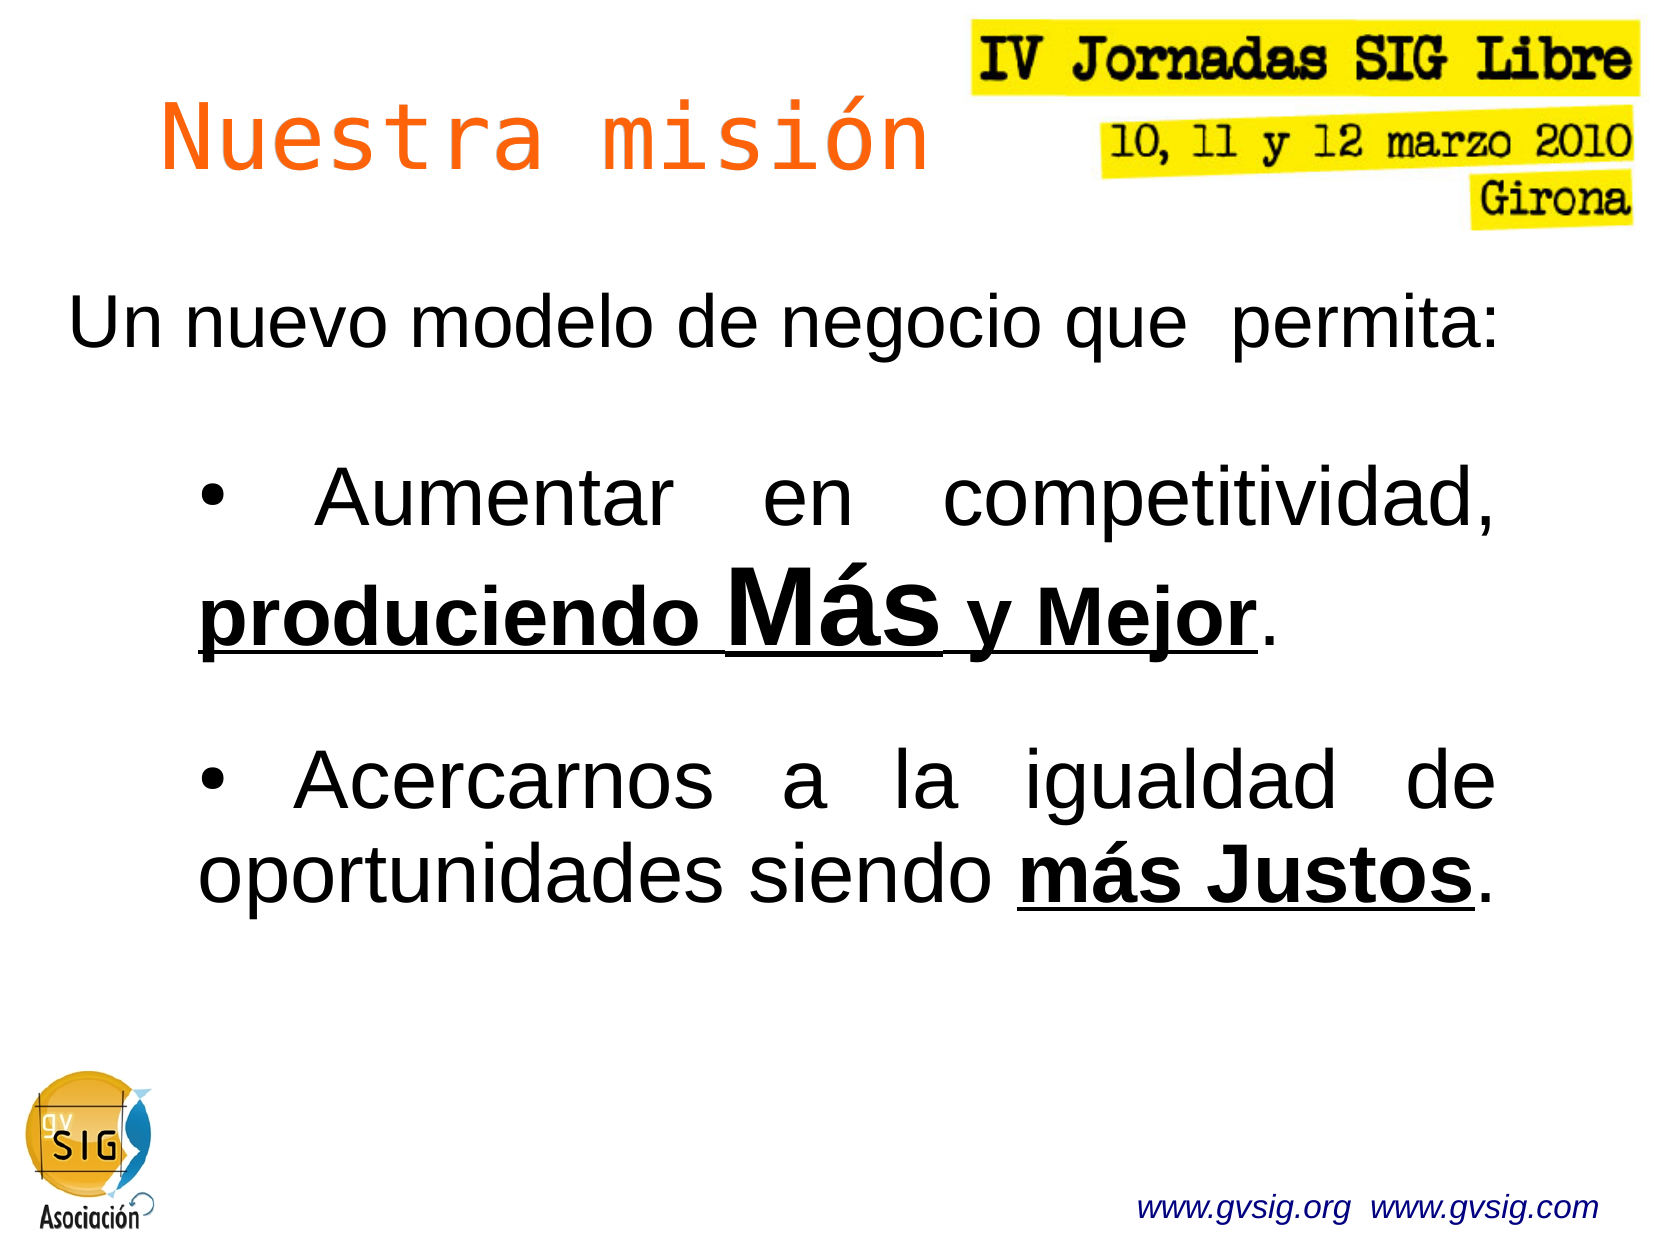

Nuestra misión
Un nuevo modelo de negocio que permita:
 Aumentar en competitividad, produciendo Más y Mejor.
 Acercarnos a la igualdad de oportunidades siendo más Justos.